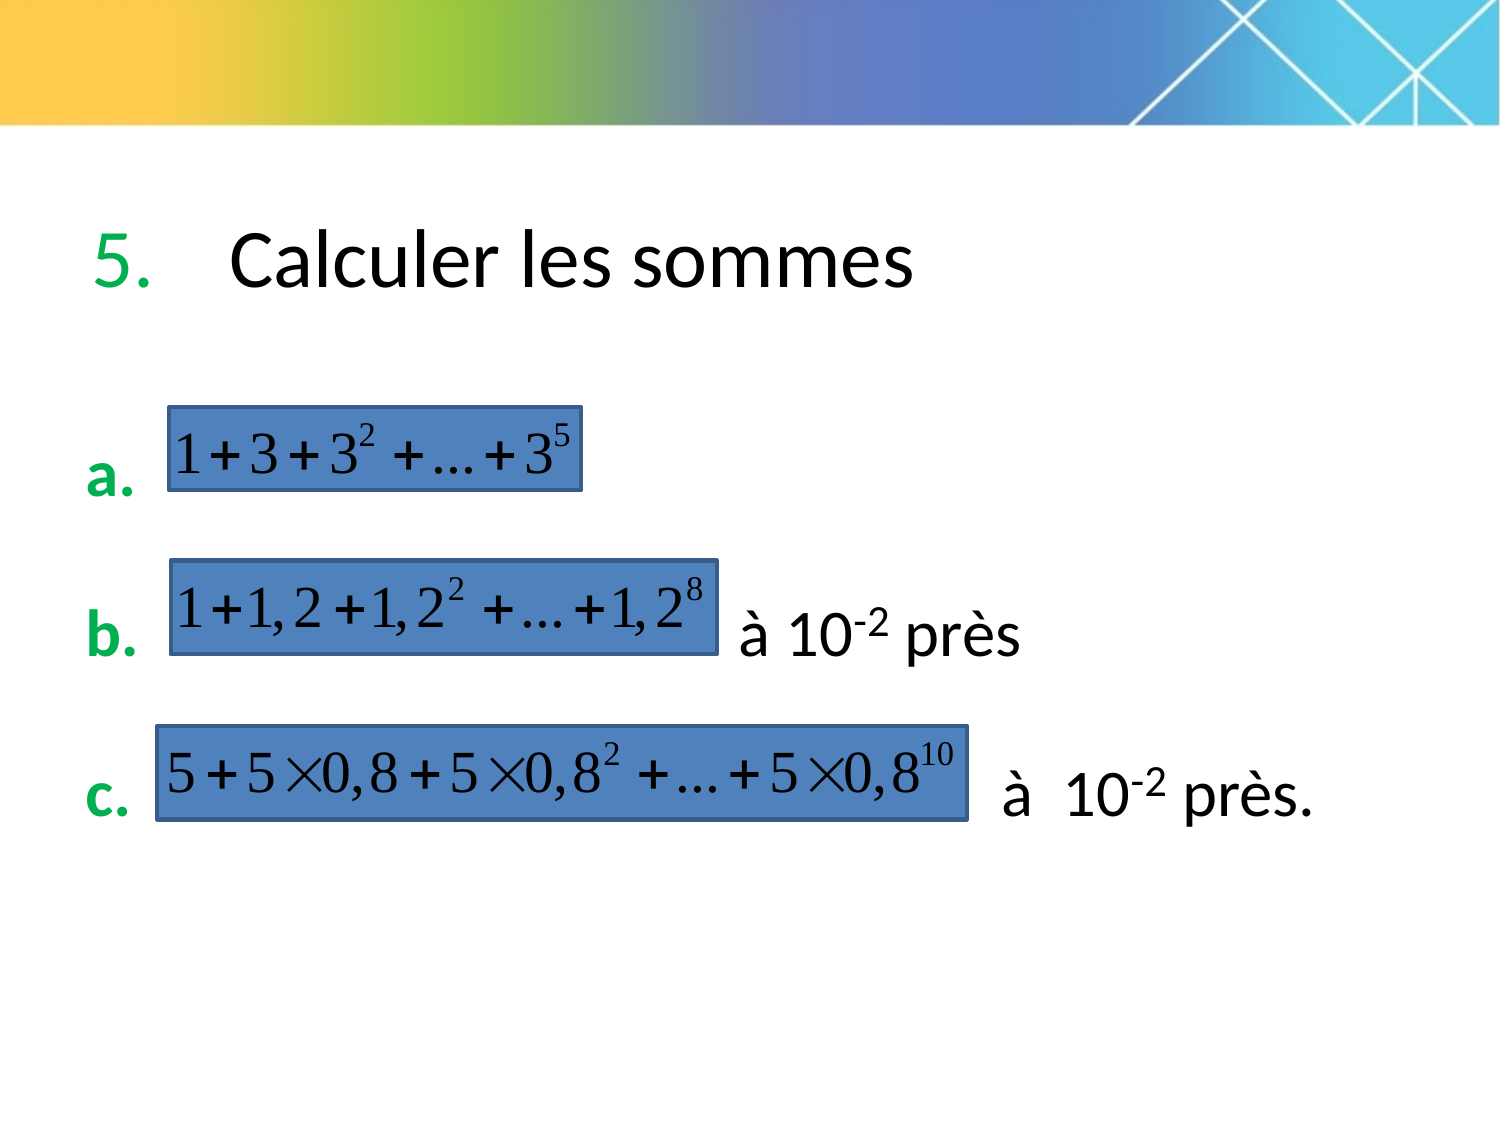

# Calculer les sommes
a.
b. à 10-2 près
c. à 10-2 près.